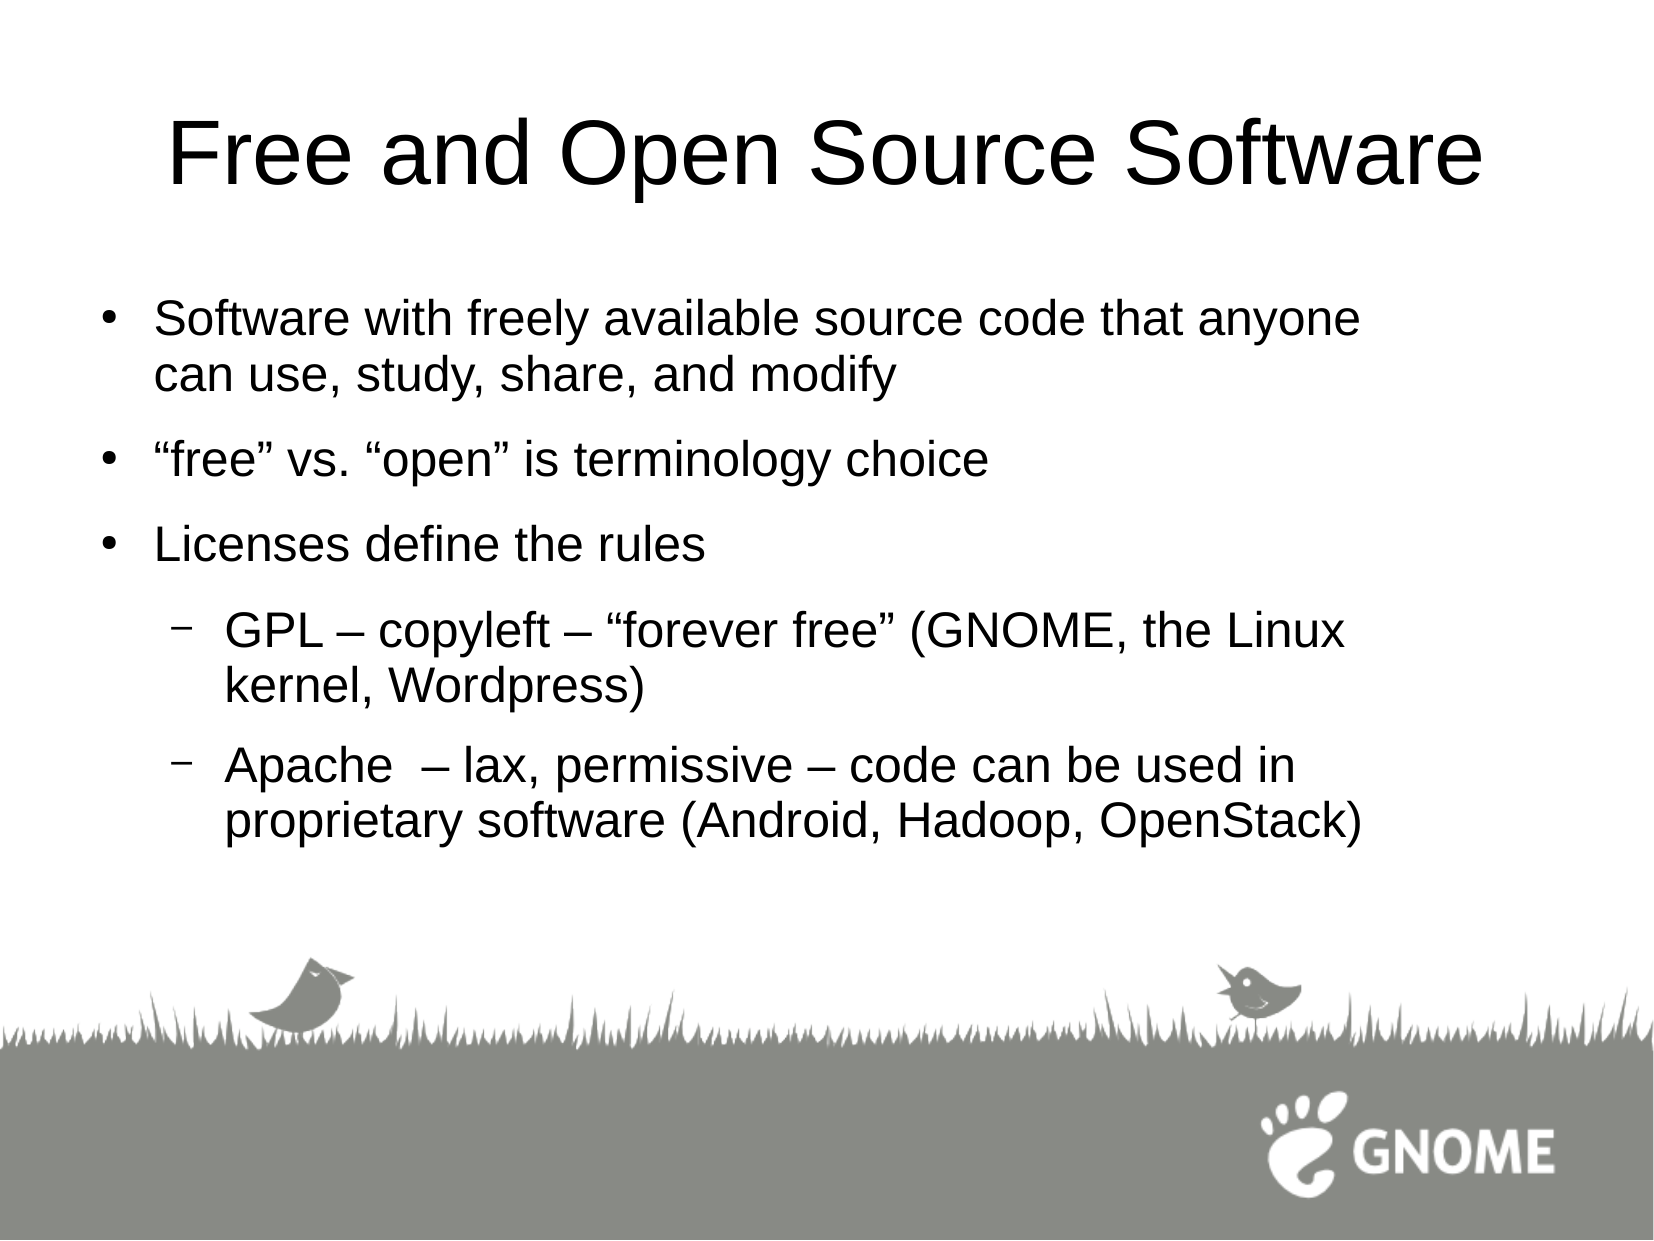

# Free and Open Source Software
Software with freely available source code that anyone can use, study, share, and modify
“free” vs. “open” is terminology choice
Licenses define the rules
GPL – copyleft – “forever free” (GNOME, the Linux kernel, Wordpress)
Apache – lax, permissive – code can be used in proprietary software (Android, Hadoop, OpenStack)